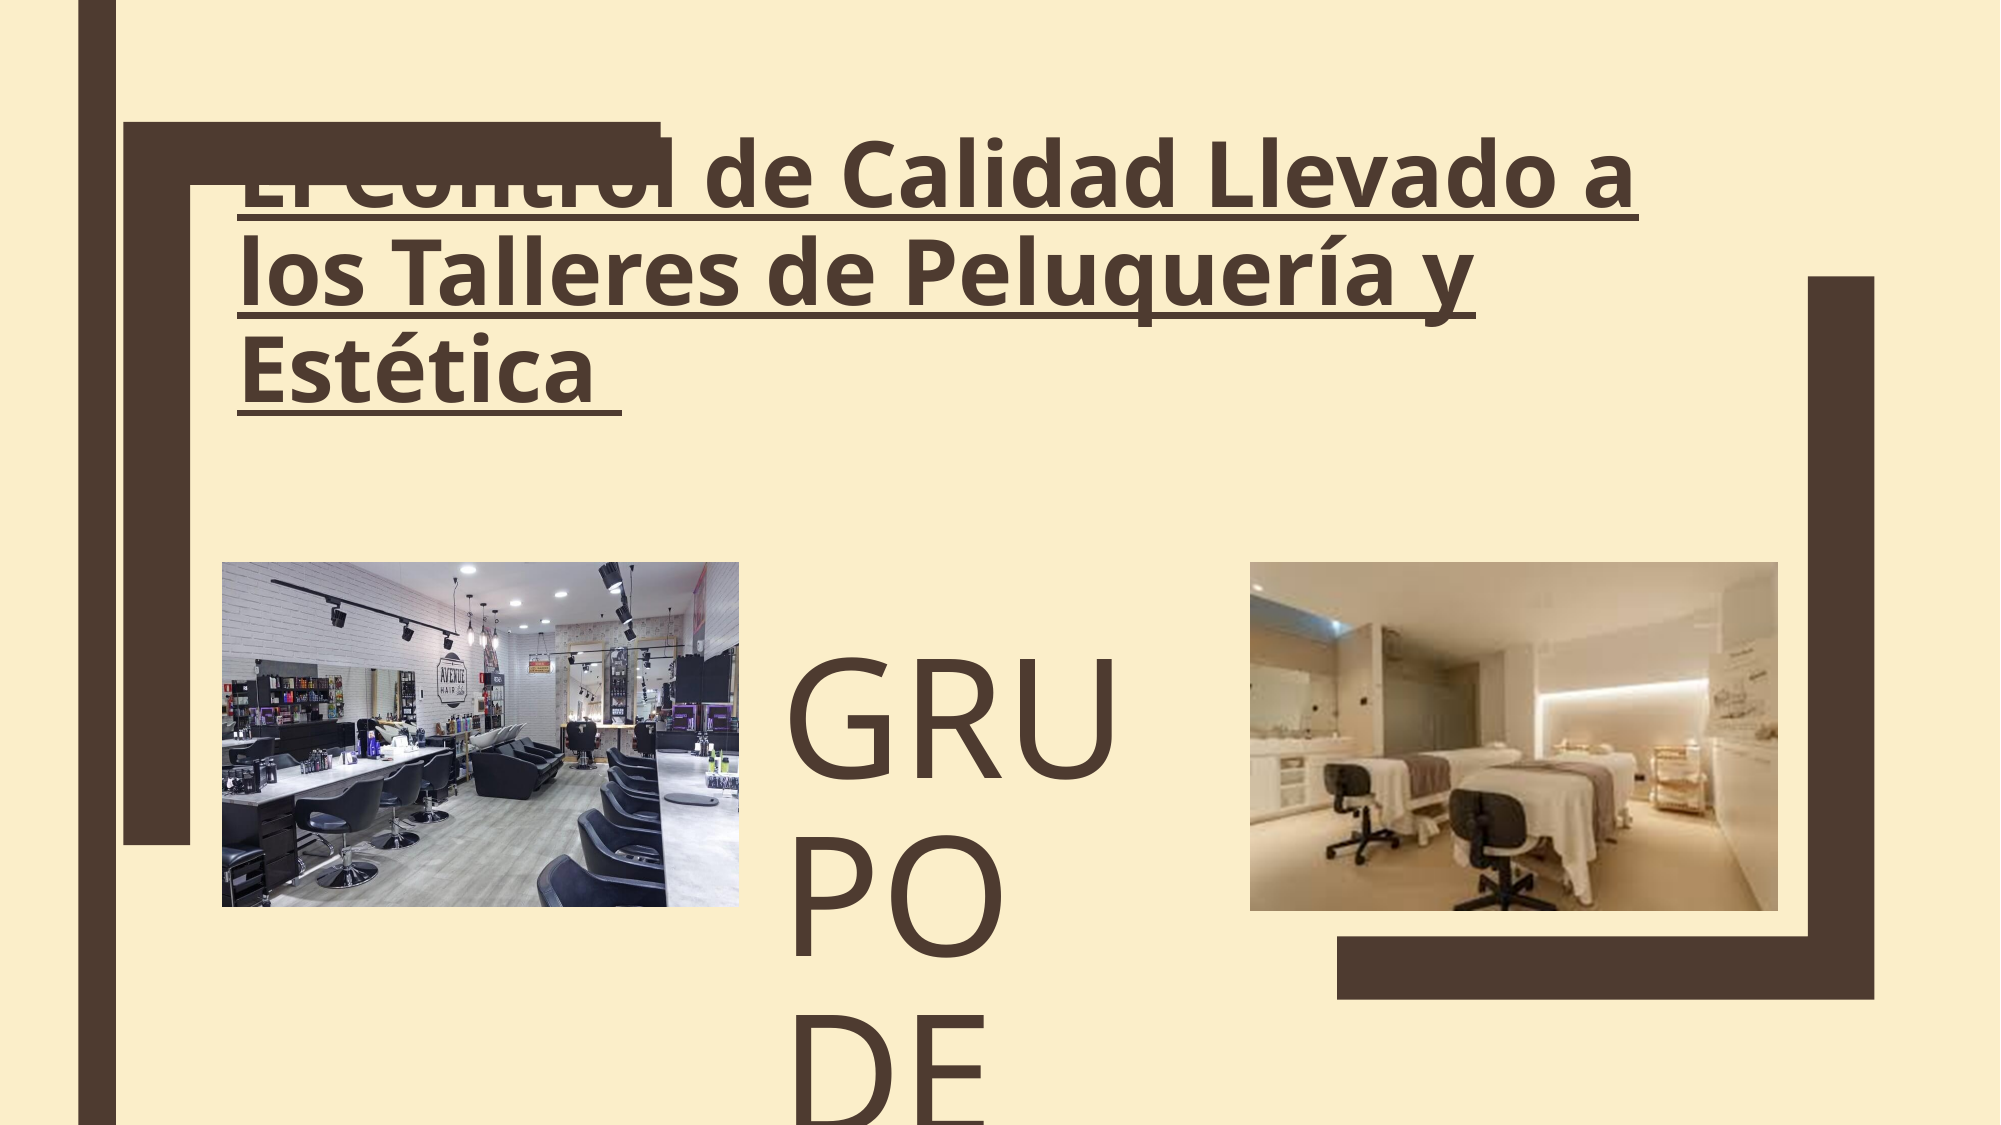

El Control de Calidad Llevado a los Talleres de Peluquería y Estética
# GRUPO DE TRABAJO
IES El Tablero
Curso 2019/2020
Código 201408GT052